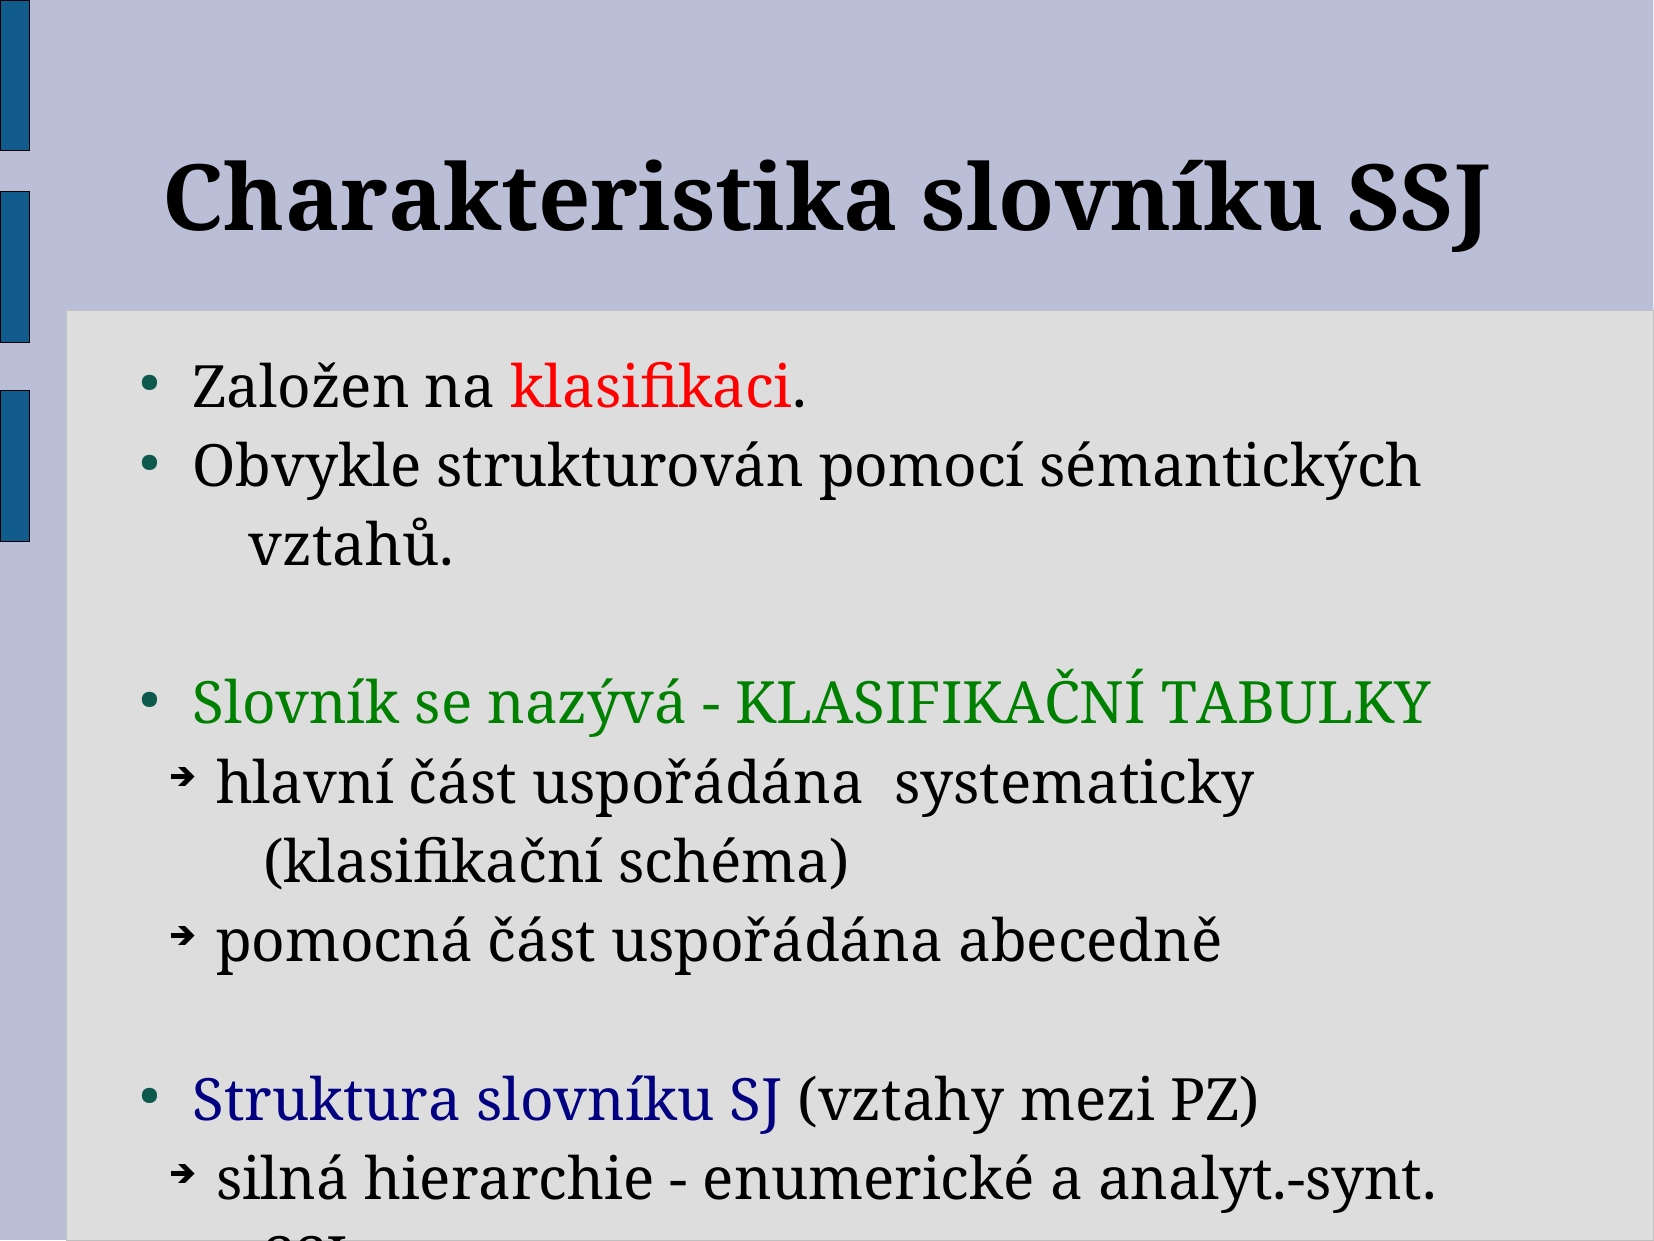

# Charakteristika slovníku SSJ
Založen na klasifikaci.
Obvykle strukturován pomocí sémantických vztahů.
Slovník se nazývá - KLASIFIKAČNÍ TABULKY
hlavní část uspořádána systematicky (klasifikační schéma)
pomocná část uspořádána abecedně
Struktura slovníku SJ (vztahy mezi PZ)
silná hierarchie - enumerické a analyt.-synt. SSJ
částečná hierarchie - fasetové SSJ
asociace (viz též)